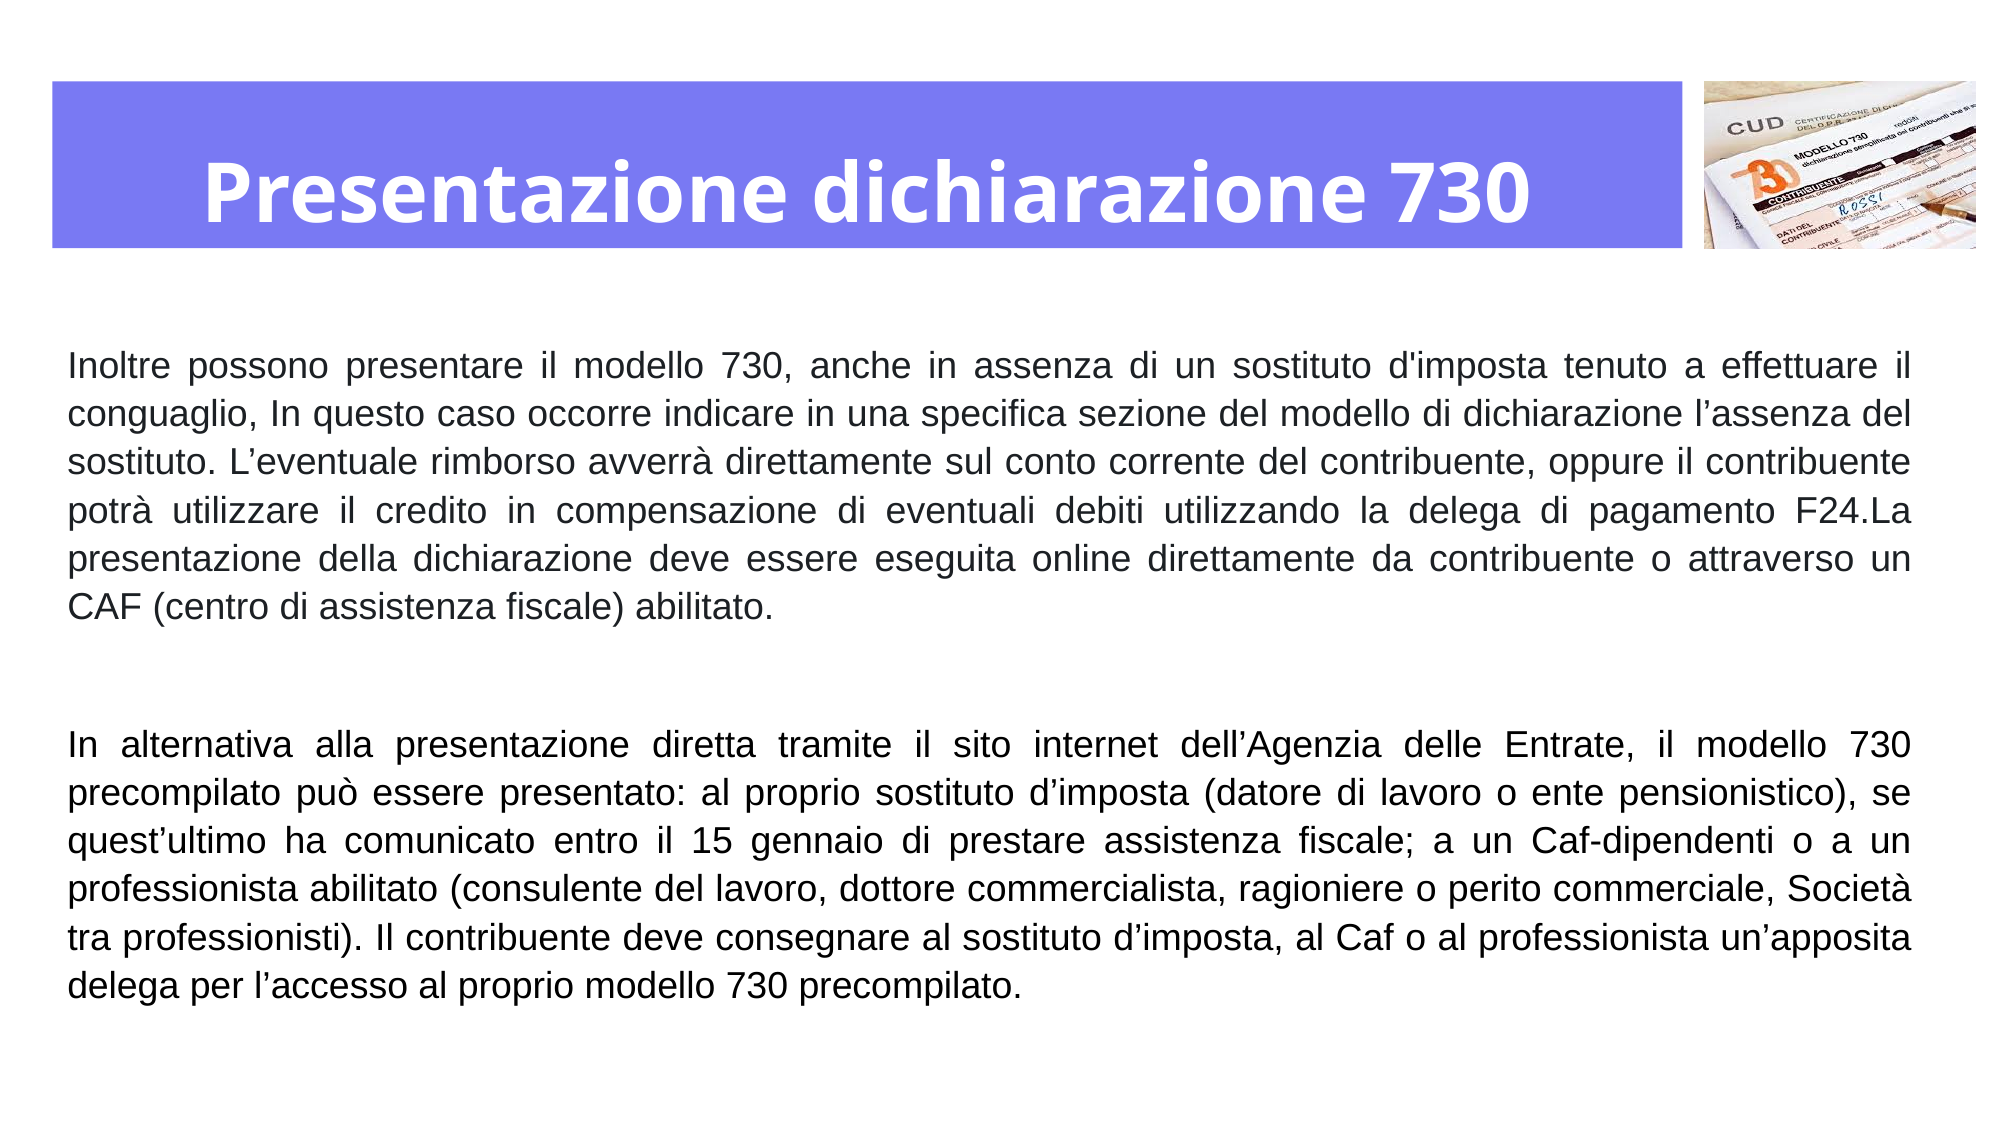

Presentazione dichiarazione 730
# Inoltre possono presentare il modello 730, anche in assenza di un sostituto d'imposta tenuto a effettuare il conguaglio, In questo caso occorre indicare in una specifica sezione del modello di dichiarazione l’assenza del sostituto. L’eventuale rimborso avverrà direttamente sul conto corrente del contribuente, oppure il contribuente potrà utilizzare il credito in compensazione di eventuali debiti utilizzando la delega di pagamento F24.La presentazione della dichiarazione deve essere eseguita online direttamente da contribuente o attraverso un CAF (centro di assistenza fiscale) abilitato.
In alternativa alla presentazione diretta tramite il sito internet dell’Agenzia delle Entrate, il modello 730 precompilato può essere presentato: al proprio sostituto d’imposta (datore di lavoro o ente pensionistico), se quest’ultimo ha comunicato entro il 15 gennaio di prestare assistenza fiscale; a un Caf-dipendenti o a un professionista abilitato (consulente del lavoro, dottore commercialista, ragioniere o perito commerciale, Società tra professionisti). Il contribuente deve consegnare al sostituto d’imposta, al Caf o al professionista un’apposita delega per l’accesso al proprio modello 730 precompilato.